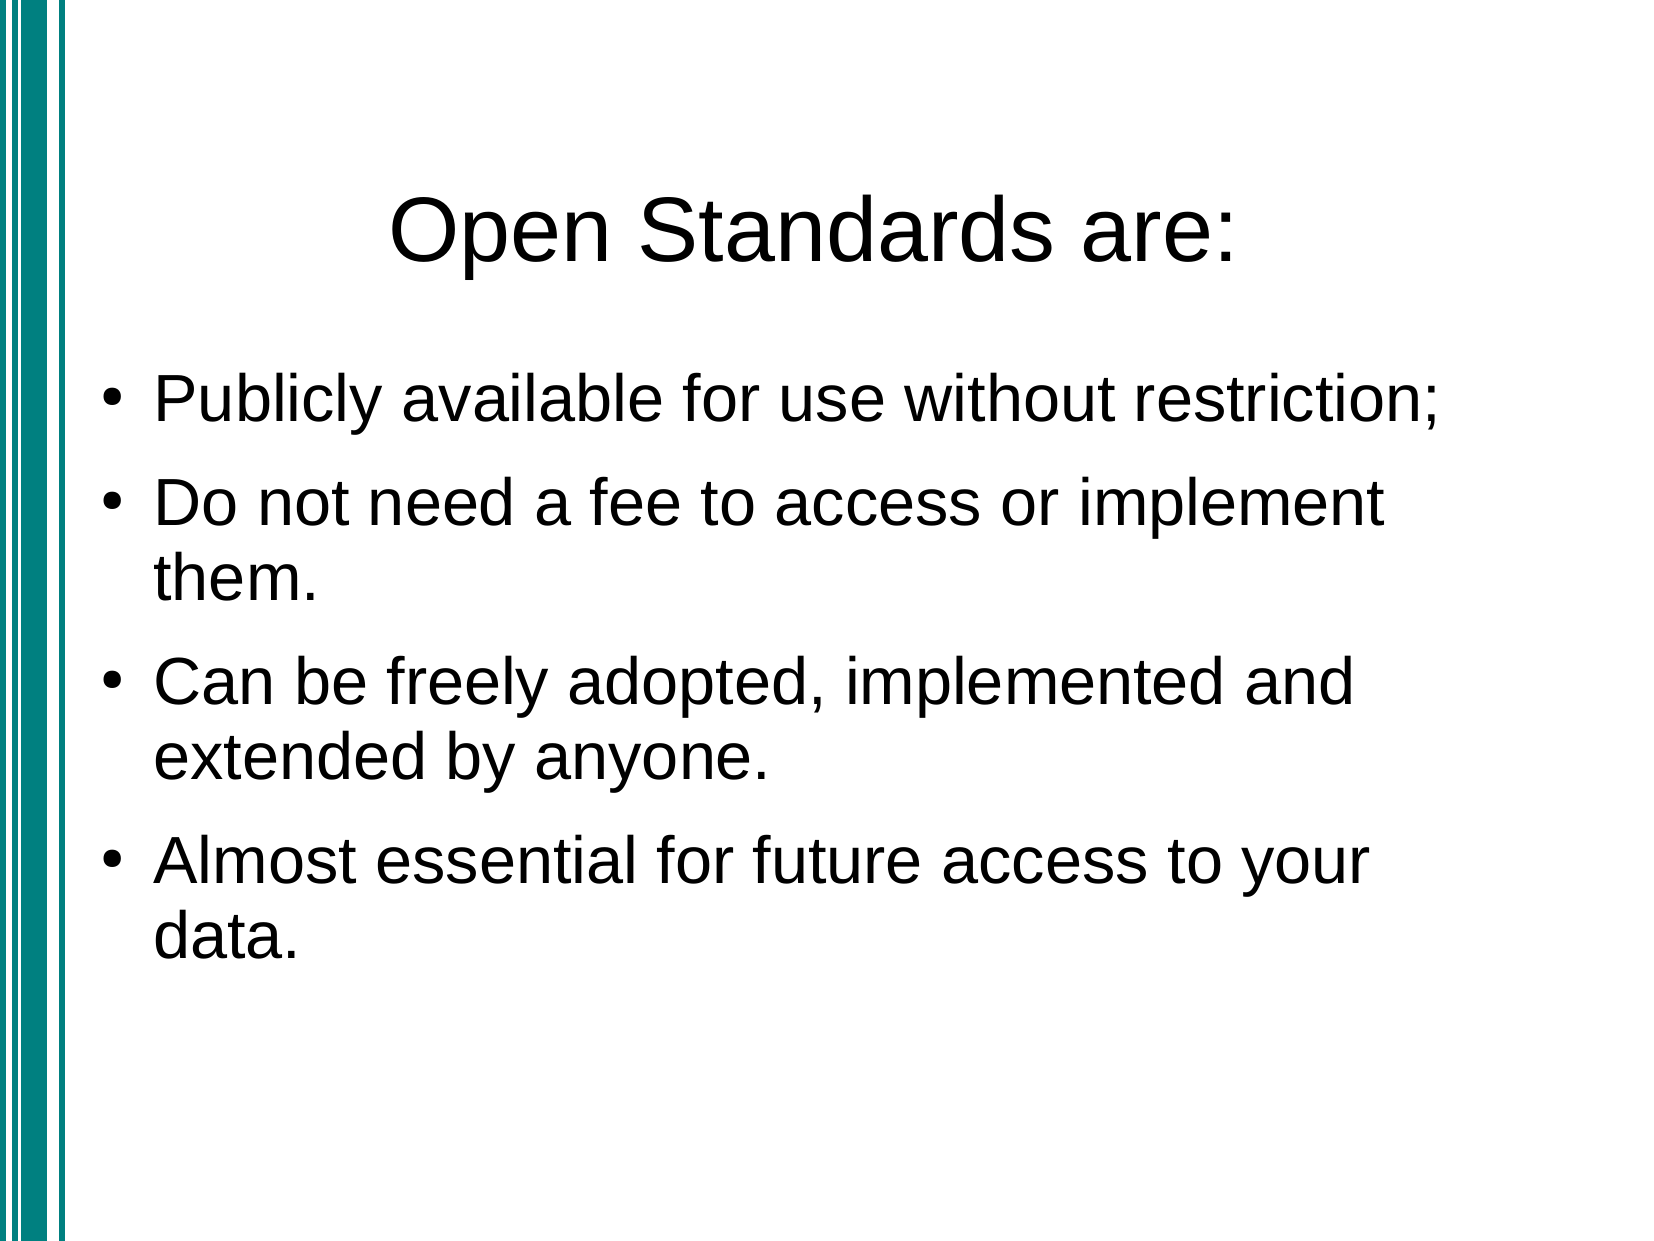

# Open Standards are:
Publicly available for use without restriction;
Do not need a fee to access or implement them.
Can be freely adopted, implemented and extended by anyone.
Almost essential for future access to your data.